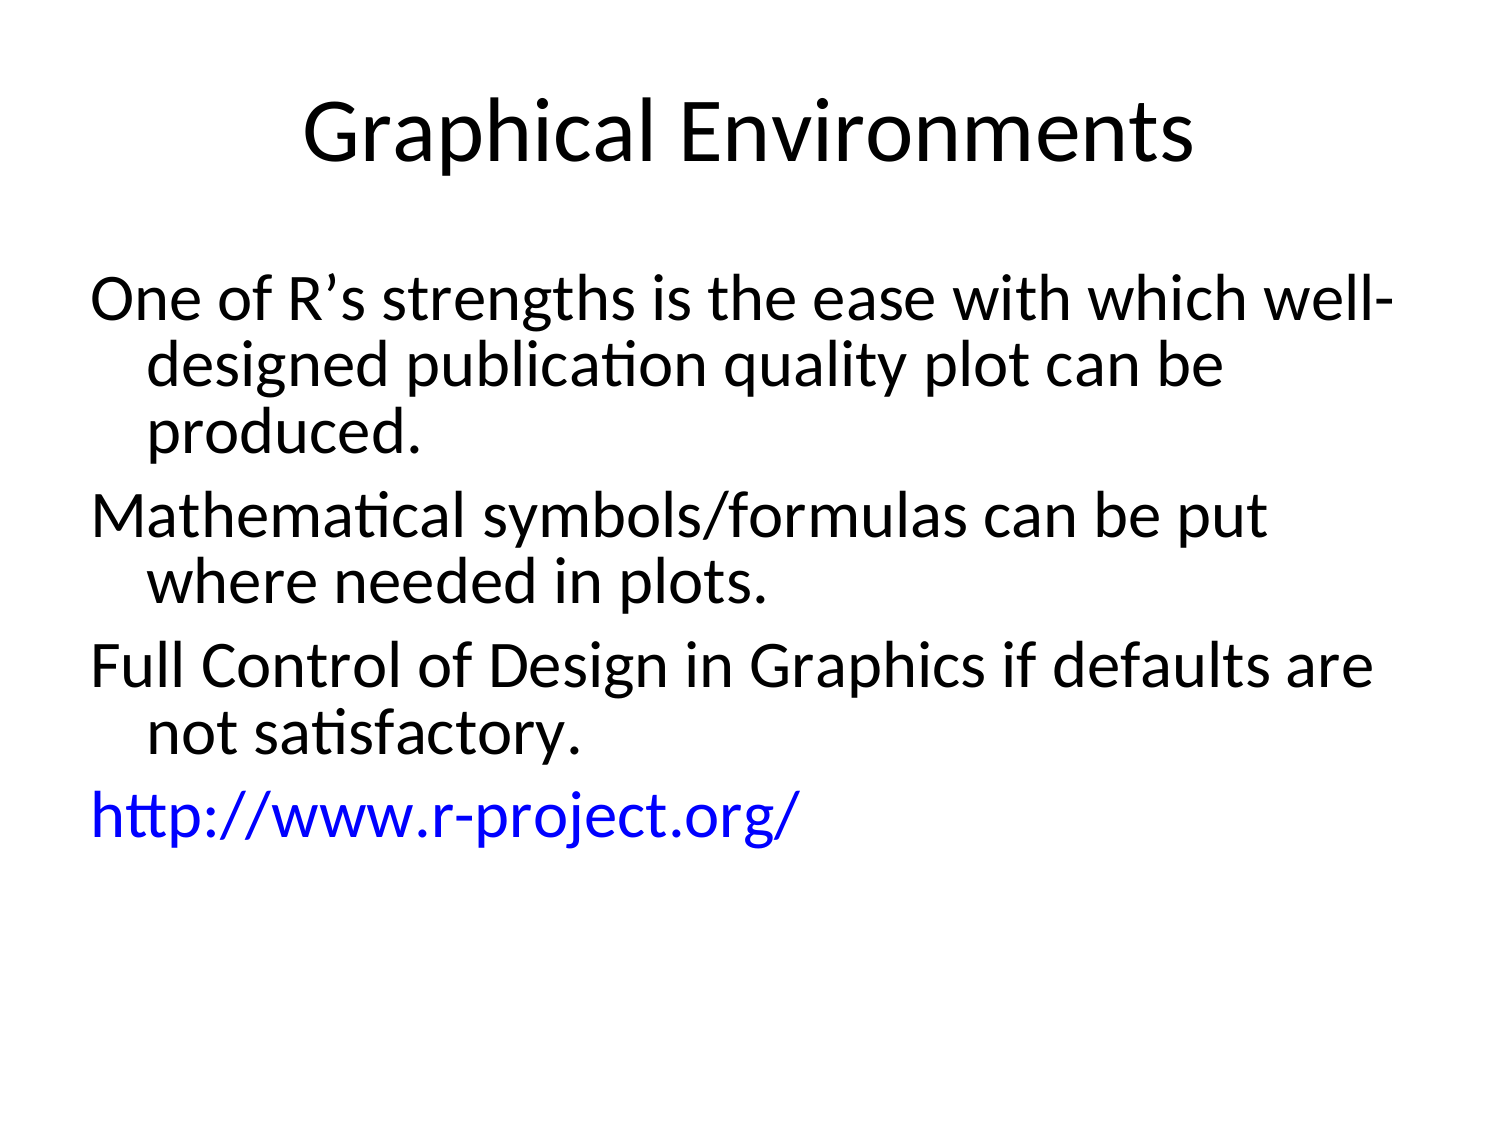

# Graphical Environments
One of R’s strengths is the ease with which well-designed publication quality plot can be produced.
Mathematical symbols/formulas can be put where needed in plots.
Full Control of Design in Graphics if defaults are not satisfactory.
http://www.r-project.org/